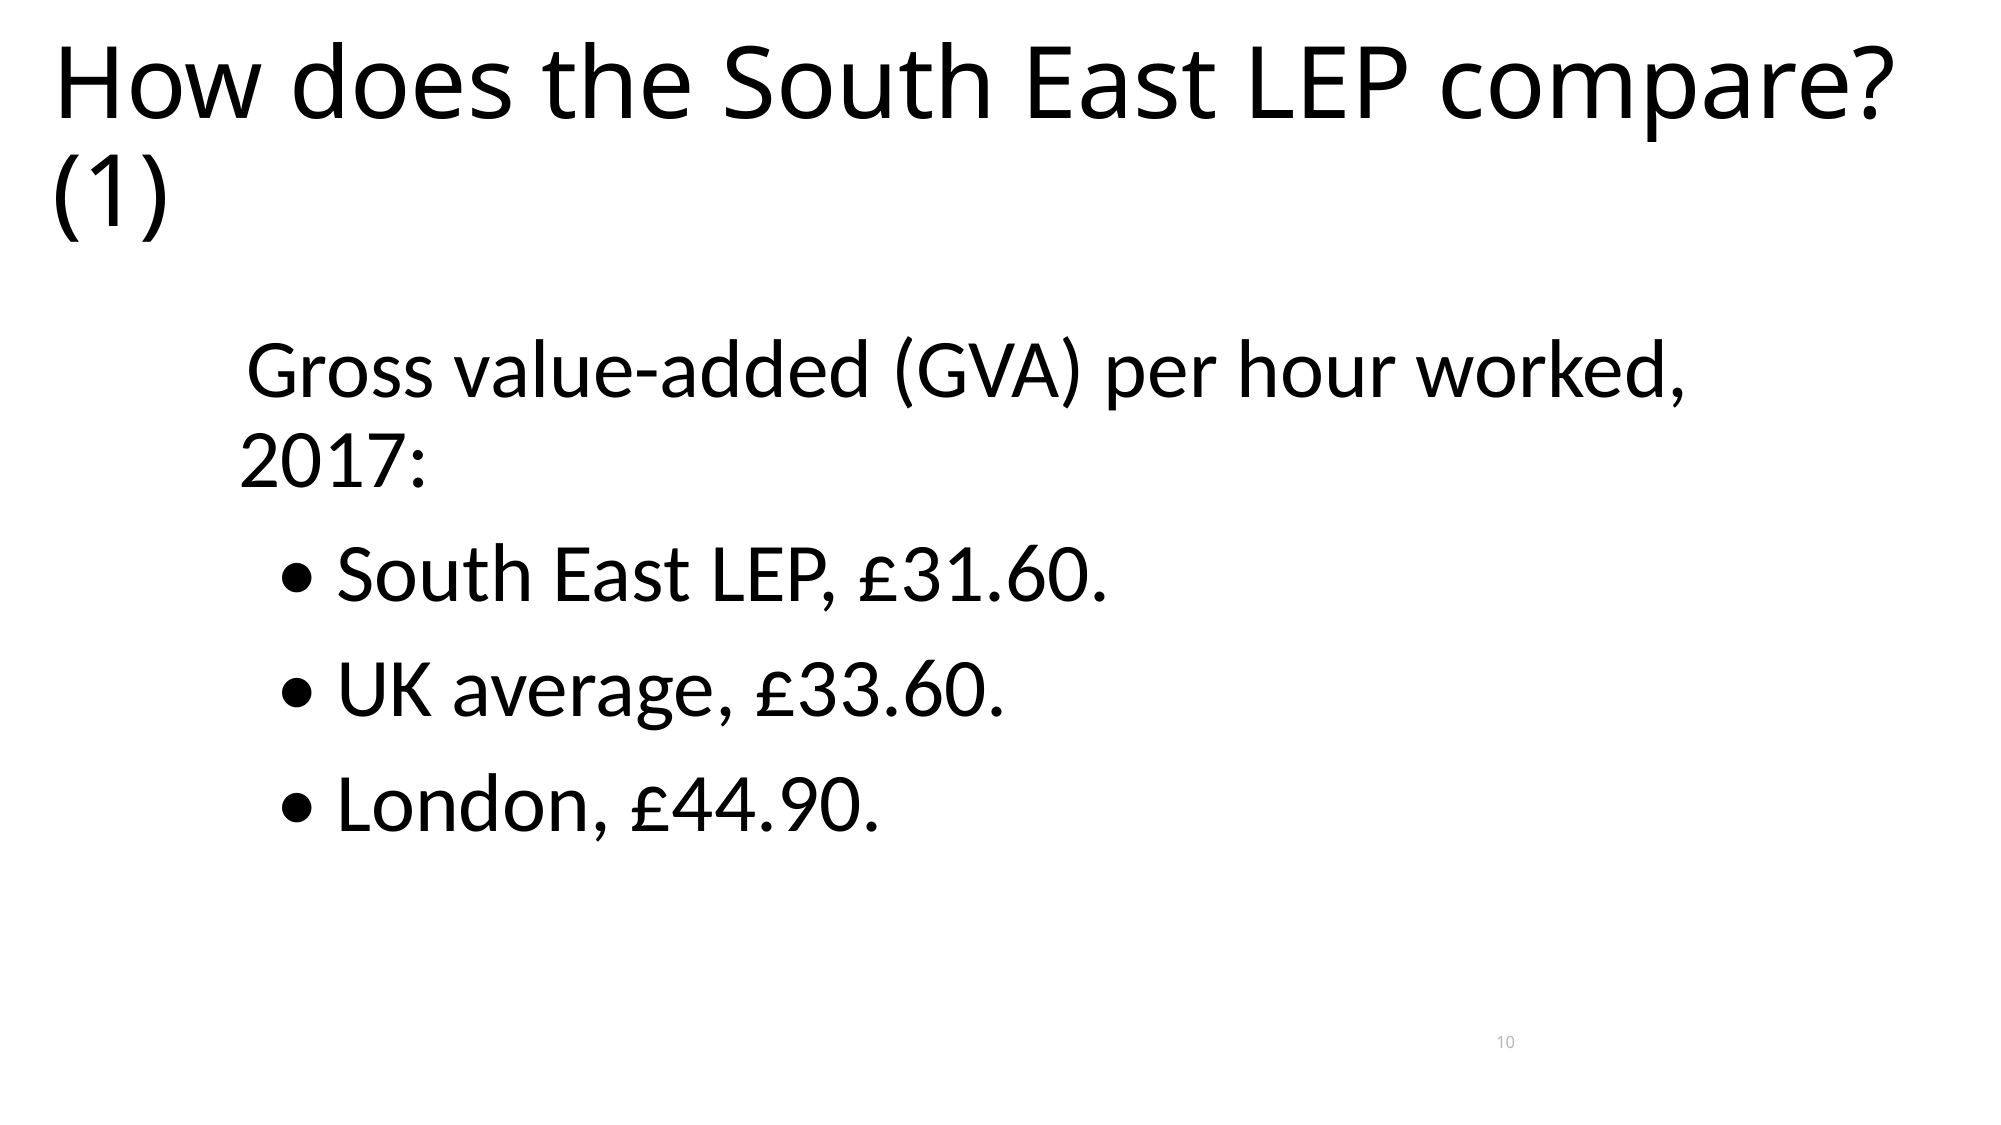

# How does the South East LEP compare? (1)
 Gross value-added (GVA) per hour worked, 2017:
 • South East LEP, £31.60.
 • UK average, £33.60.
 • London, £44.90.